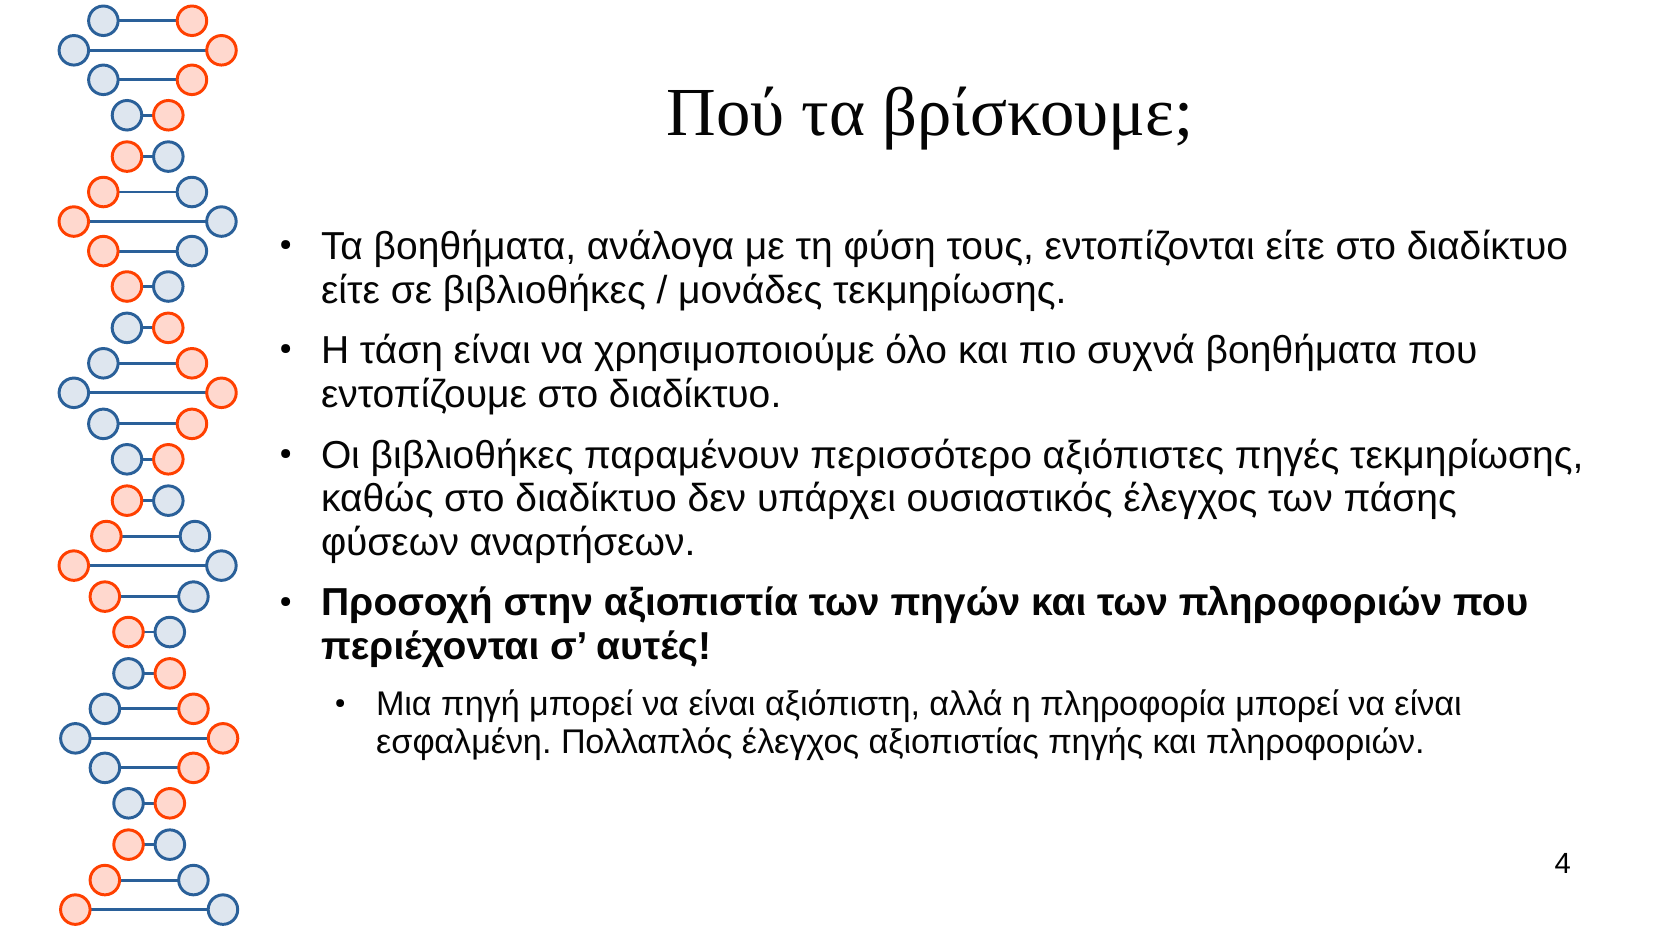

# Πού τα βρίσκουμε;
Τα βοηθήματα, ανάλογα με τη φύση τους, εντοπίζονται είτε στο διαδίκτυο είτε σε βιβλιοθήκες / μονάδες τεκμηρίωσης.
Η τάση είναι να χρησιμοποιούμε όλο και πιο συχνά βοηθήματα που εντοπίζουμε στο διαδίκτυο.
Οι βιβλιοθήκες παραμένουν περισσότερο αξιόπιστες πηγές τεκμηρίωσης, καθώς στο διαδίκτυο δεν υπάρχει ουσιαστικός έλεγχος των πάσης φύσεων αναρτήσεων.
Προσοχή στην αξιοπιστία των πηγών και των πληροφοριών που περιέχονται σ’ αυτές!
Μια πηγή μπορεί να είναι αξιόπιστη, αλλά η πληροφορία μπορεί να είναι εσφαλμένη. Πολλαπλός έλεγχος αξιοπιστίας πηγής και πληροφοριών.
4